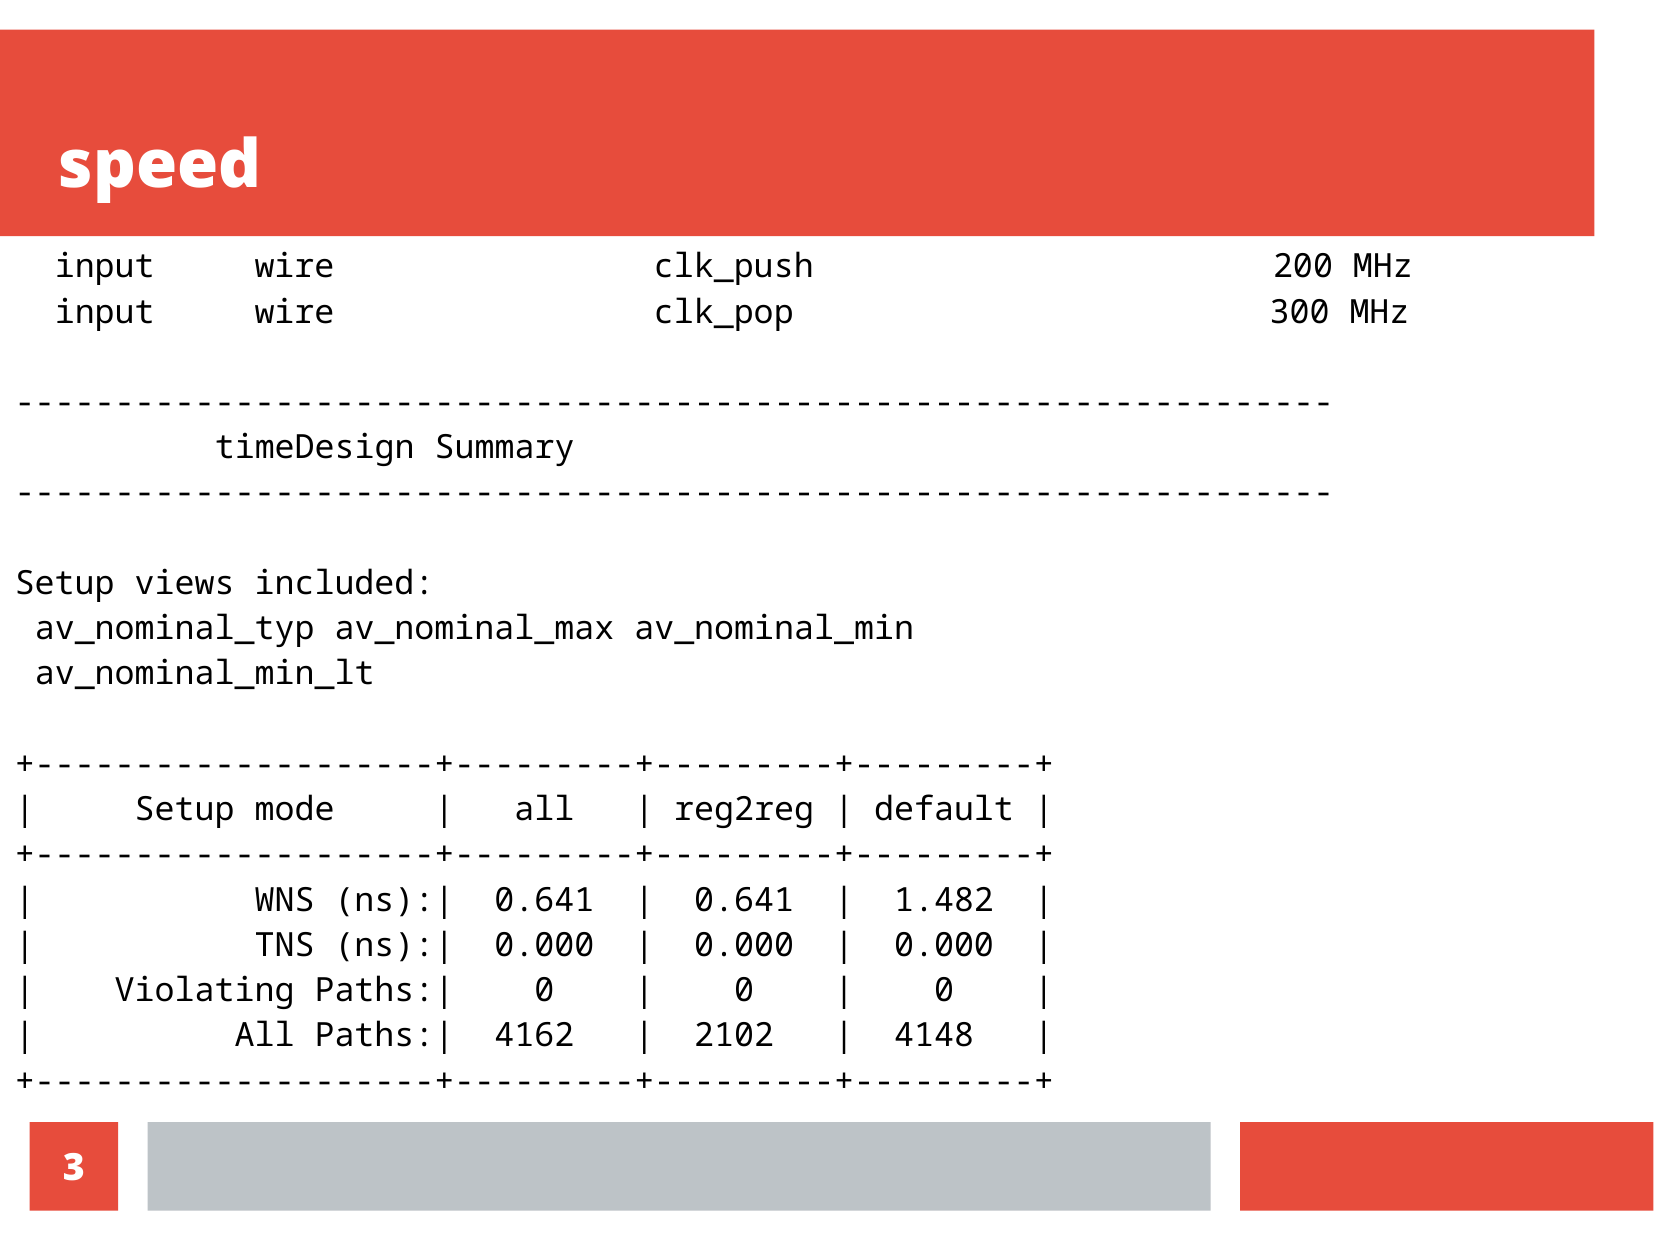

# speed
 input wire clk_push 200 MHz
 input wire clk_pop 							300 MHz
------------------------------------------------------------------
 timeDesign Summary
------------------------------------------------------------------
Setup views included:
 av_nominal_typ av_nominal_max av_nominal_min
 av_nominal_min_lt
+--------------------+---------+---------+---------+
| Setup mode | all | reg2reg | default |
+--------------------+---------+---------+---------+
| WNS (ns):| 0.641 | 0.641 | 1.482 |
| TNS (ns):| 0.000 | 0.000 | 0.000 |
| Violating Paths:| 0 | 0 | 0 |
| All Paths:| 4162 | 2102 | 4148 |
+--------------------+---------+---------+---------+
3